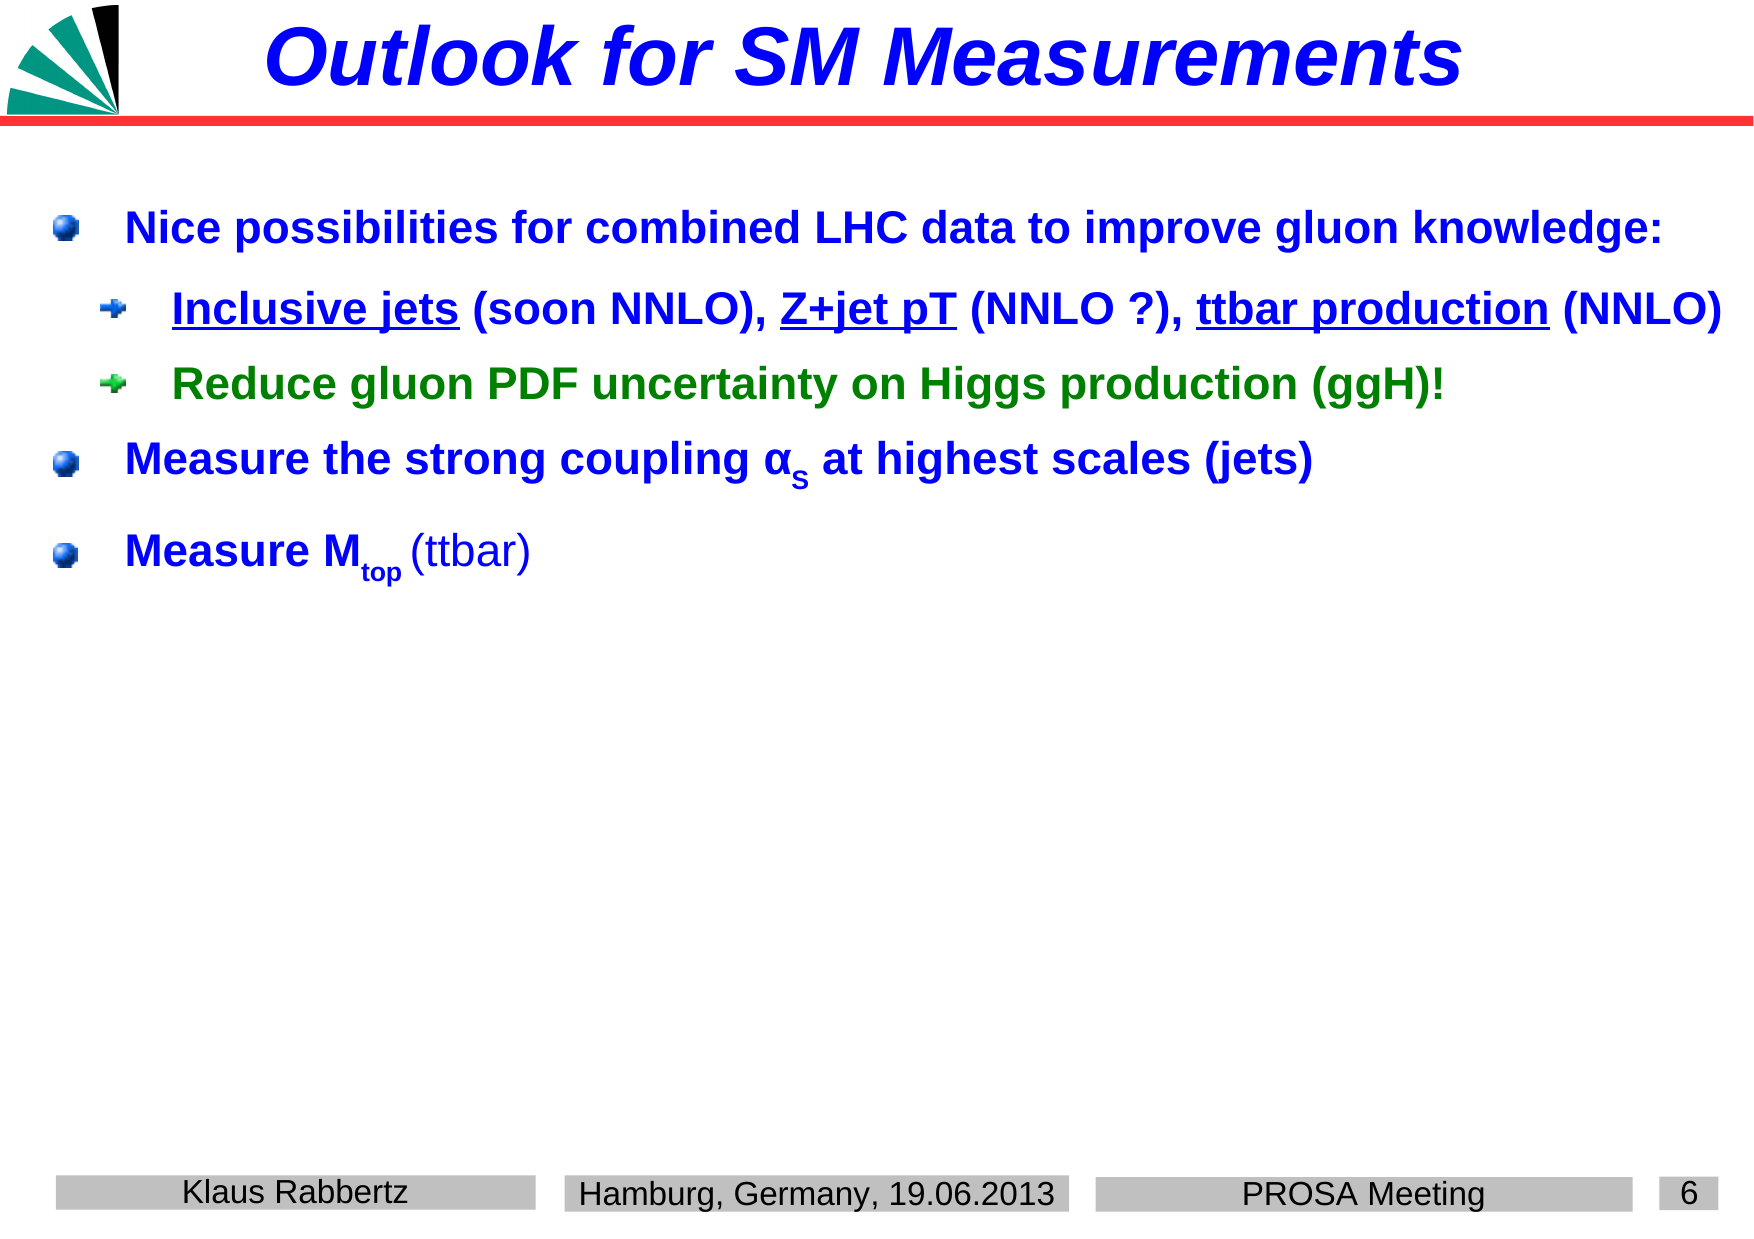

# Outlook for SM Measurements
Nice possibilities for combined LHC data to improve gluon knowledge:
Inclusive jets (soon NNLO), Z+jet pT (NNLO ?), ttbar production (NNLO)
Reduce gluon PDF uncertainty on Higgs production (ggH)!
Measure the strong coupling αS at highest scales (jets)
Measure Mtop (ttbar)